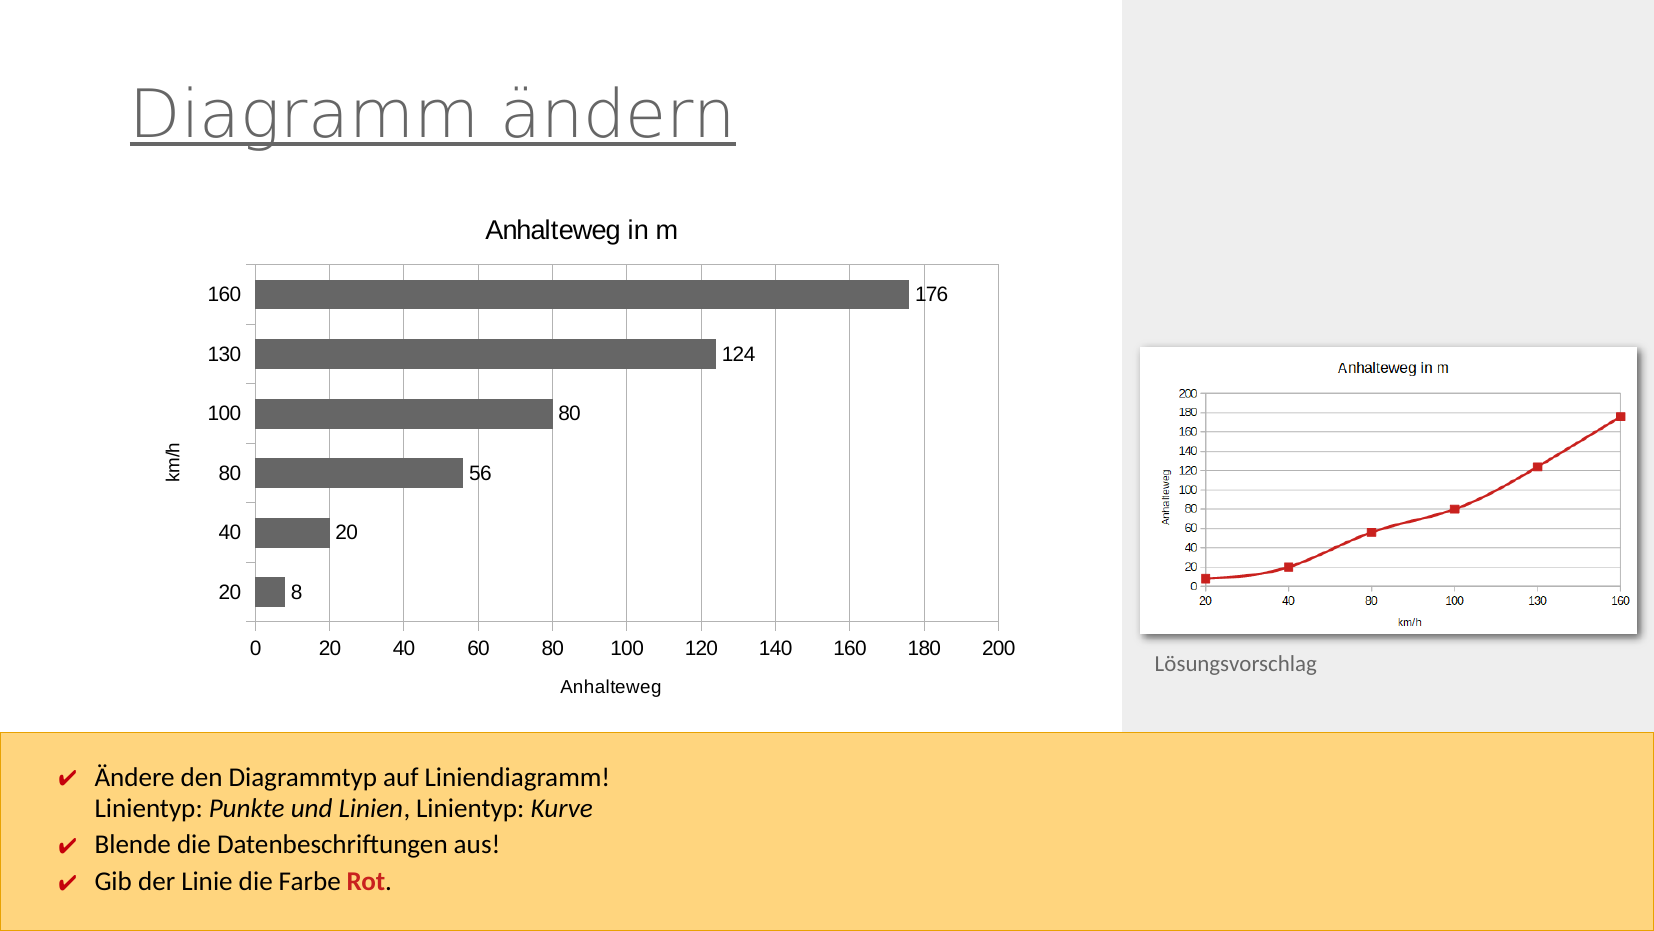

# Diagramm ändern
### Chart: Anhalteweg in m
| Category | m |
|---|---|
| 20 | 8.0 |
| 40 | 20.0 |
| 80 | 56.0 |
| 100 | 80.0 |
| 130 | 124.0 |
| 160 | 176.0 |
Lösungsvorschlag
Ändere den Diagrammtyp auf Liniendiagramm!
Linientyp: Punkte und Linien, Linientyp: Kurve
Blende die Datenbeschriftungen aus!
Gib der Linie die Farbe Rot.